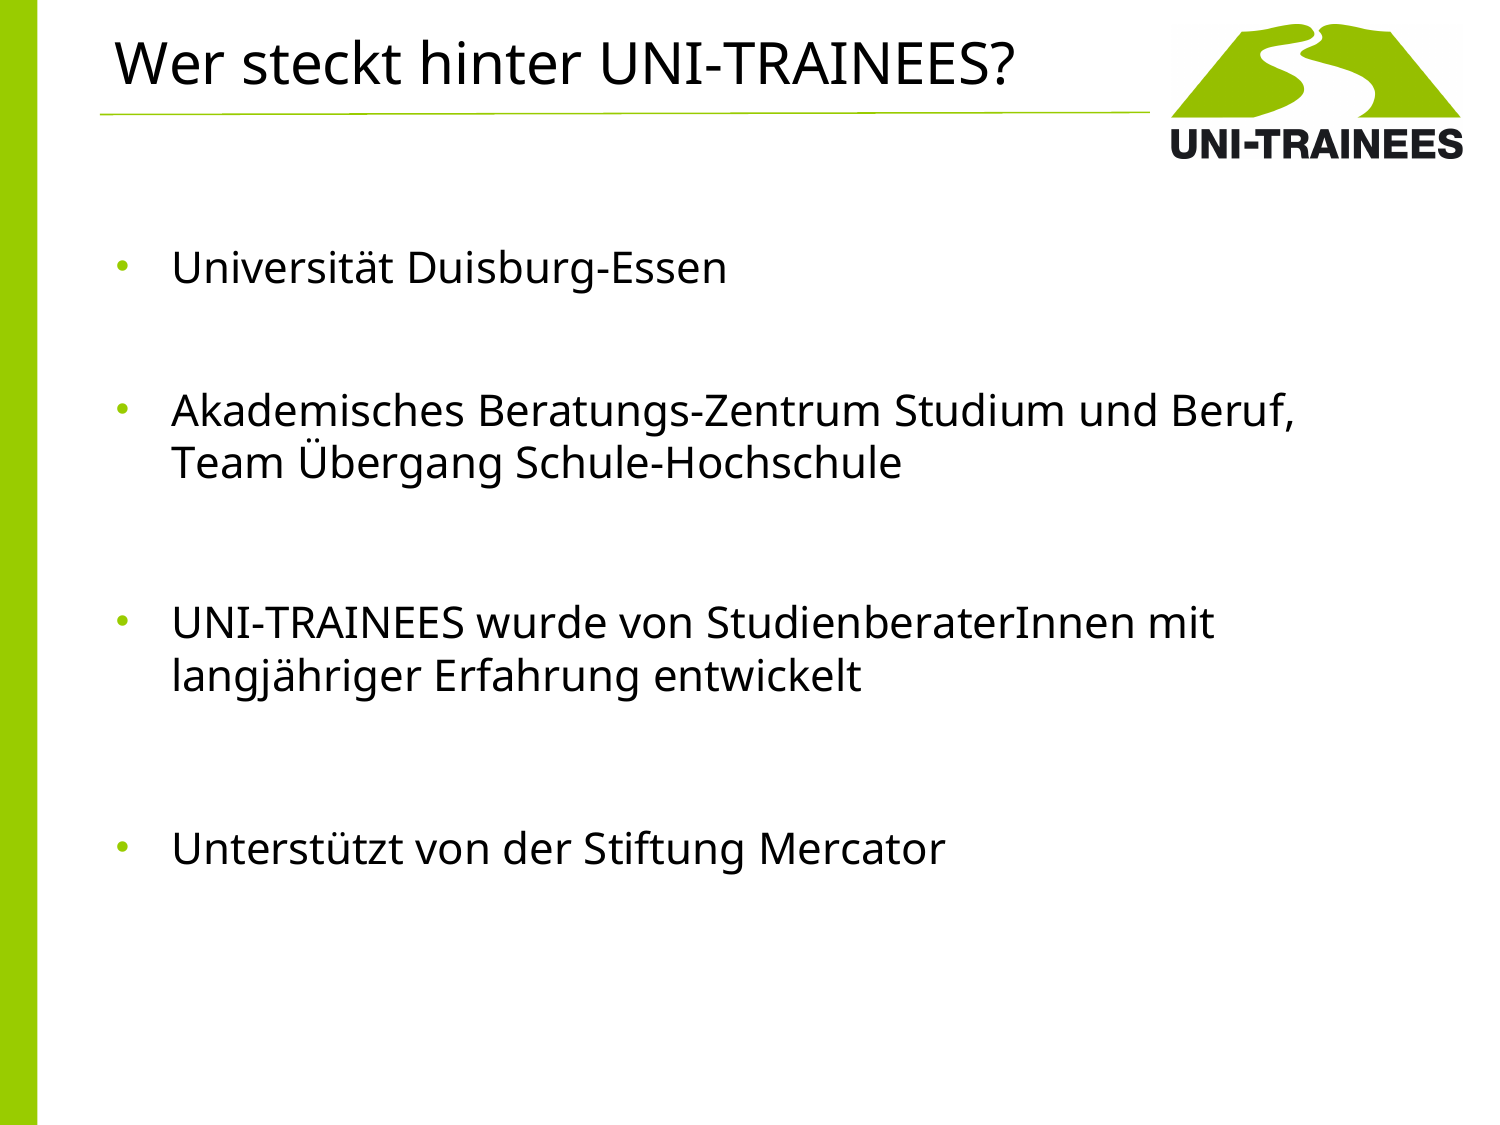

# Wer steckt hinter UNI-TRAINEES?
Universität Duisburg-Essen
Akademisches Beratungs-Zentrum Studium und Beruf, Team Übergang Schule-Hochschule
UNI-TRAINEES wurde von StudienberaterInnen mit langjähriger Erfahrung entwickelt
Unterstützt von der Stiftung Mercator